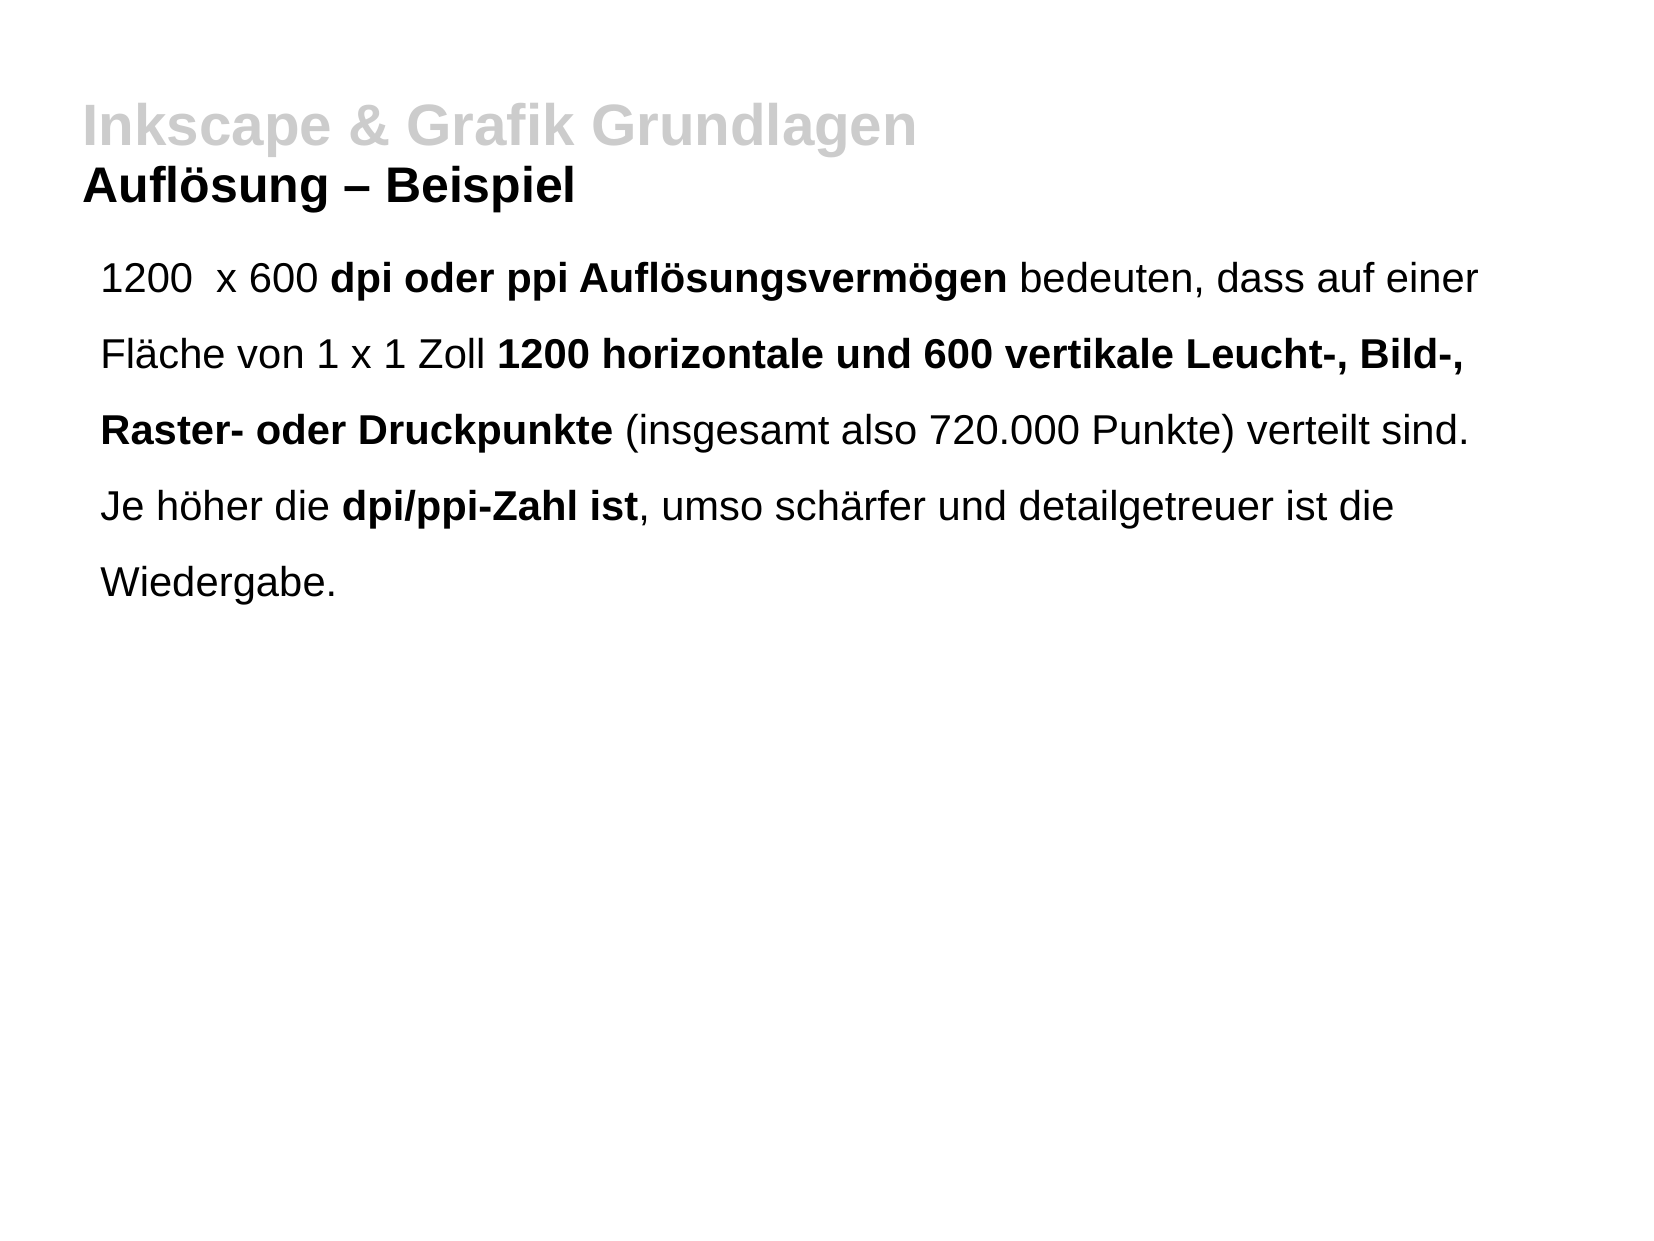

# Inkscape & Grafik Grundlagen Auflösung – Beispiel
1200 x 600 dpi oder ppi Auflösungsvermögen bedeuten, dass auf einer
Fläche von 1 x 1 Zoll 1200 horizontale und 600 vertikale Leucht-, Bild-,
Raster- oder Druckpunkte (insgesamt also 720.000 Punkte) verteilt sind.
Je höher die dpi/ppi-Zahl ist, umso schärfer und detailgetreuer ist die
Wiedergabe.